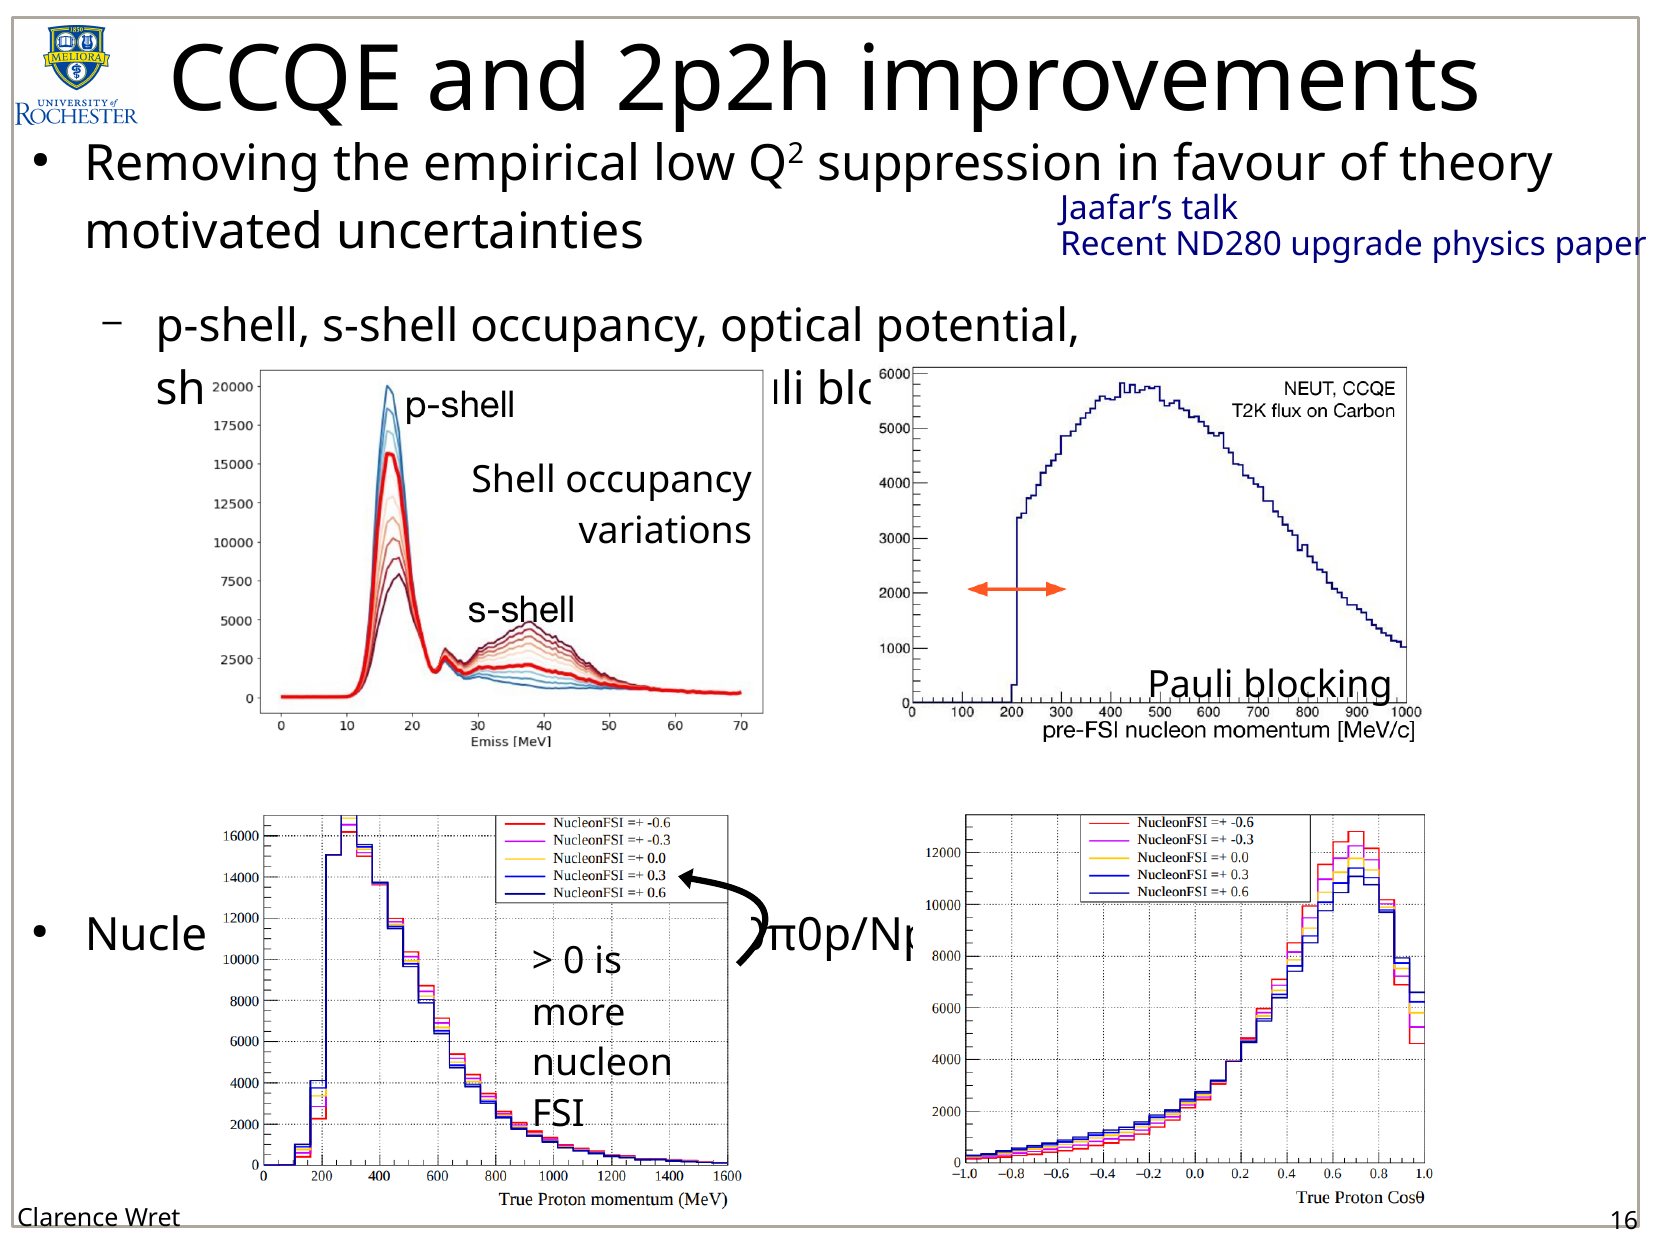

CCQE and 2p2h improvements
# Removing the empirical low Q2 suppression in favour of theory motivated uncertainties
p-shell, s-shell occupancy, optical potential,
short range correlations, Pauli blocking uncertainties
Nucleon FSI uncertainty for CC0π0p/Np split
Jaafar’s talk
Recent ND280 upgrade physics paper
Shell occupancy
variations
Pauli blocking
> 0 is more nucleon FSI